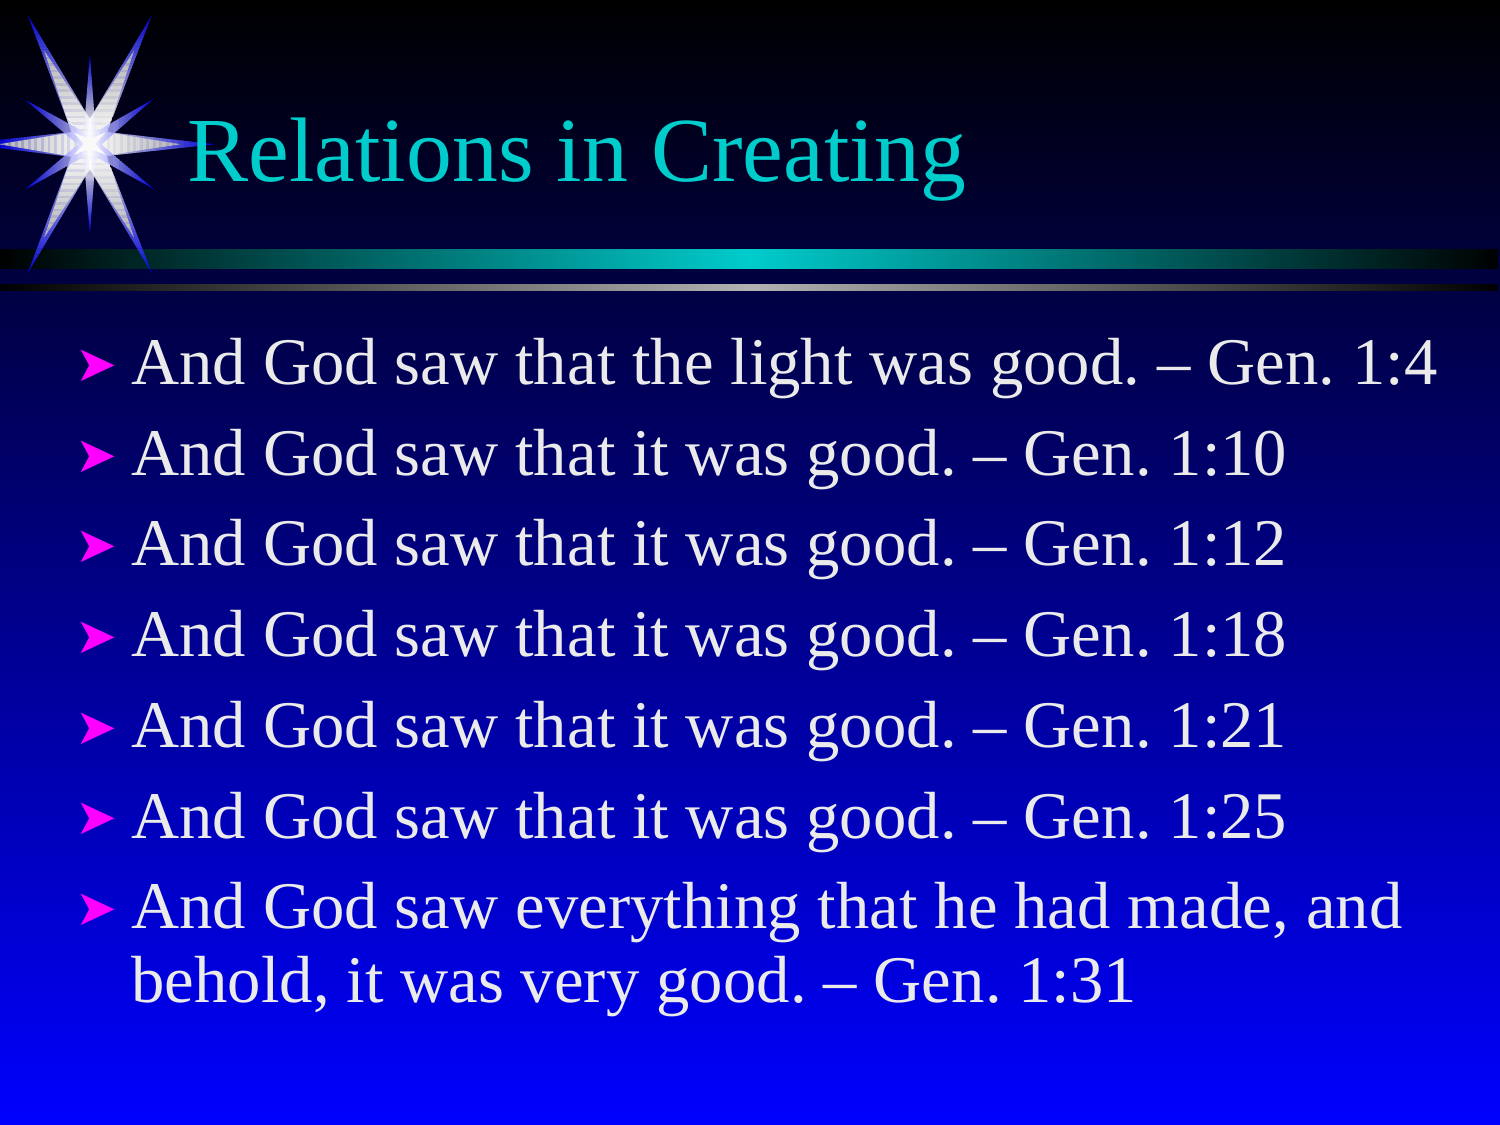

# Relations in Creating
And God saw that the light was good. – Gen. 1:4
And God saw that it was good. – Gen. 1:10
And God saw that it was good. – Gen. 1:12
And God saw that it was good. – Gen. 1:18
And God saw that it was good. – Gen. 1:21
And God saw that it was good. – Gen. 1:25
And God saw everything that he had made, and behold, it was very good. – Gen. 1:31